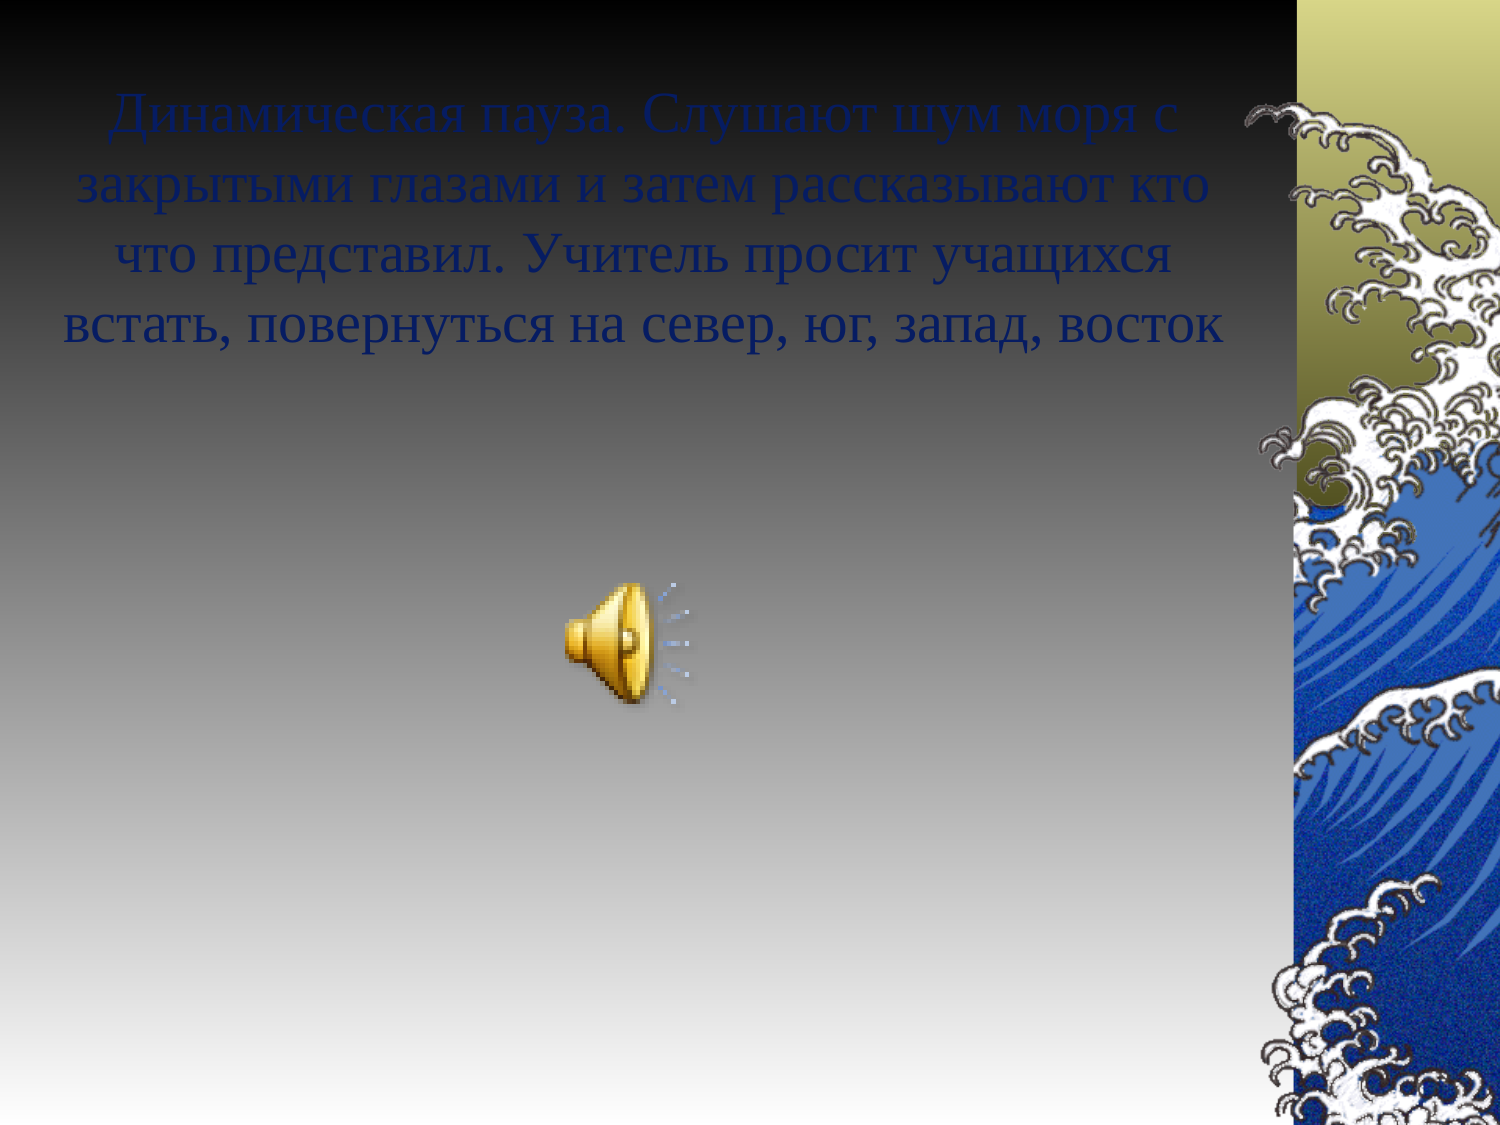

# Динамическая пауза. Слушают шум моря с закрытыми глазами и затем рассказывают кто что представил. Учитель просит учащихся встать, повернуться на север, юг, запад, восток